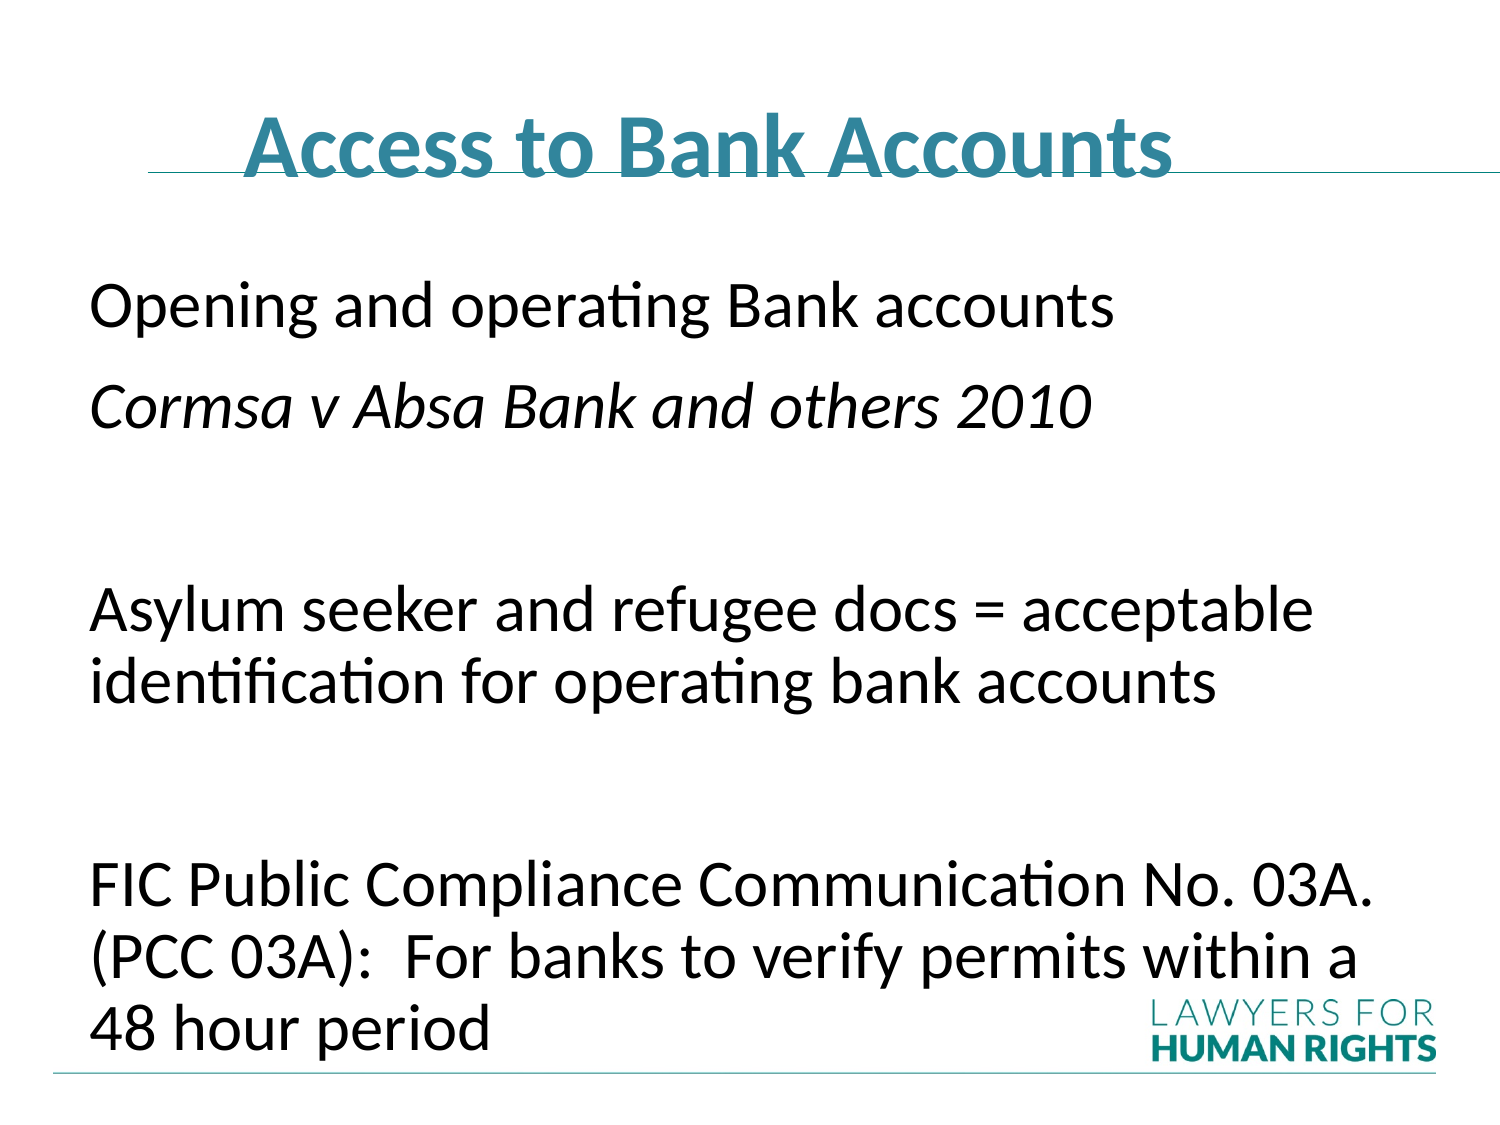

# Access to Bank Accounts
Opening and operating Bank accounts
Cormsa v Absa Bank and others 2010
Asylum seeker and refugee docs = acceptable identification for operating bank accounts
FIC Public Compliance Communication No. 03A. (PCC 03A): For banks to verify permits within a 48 hour period